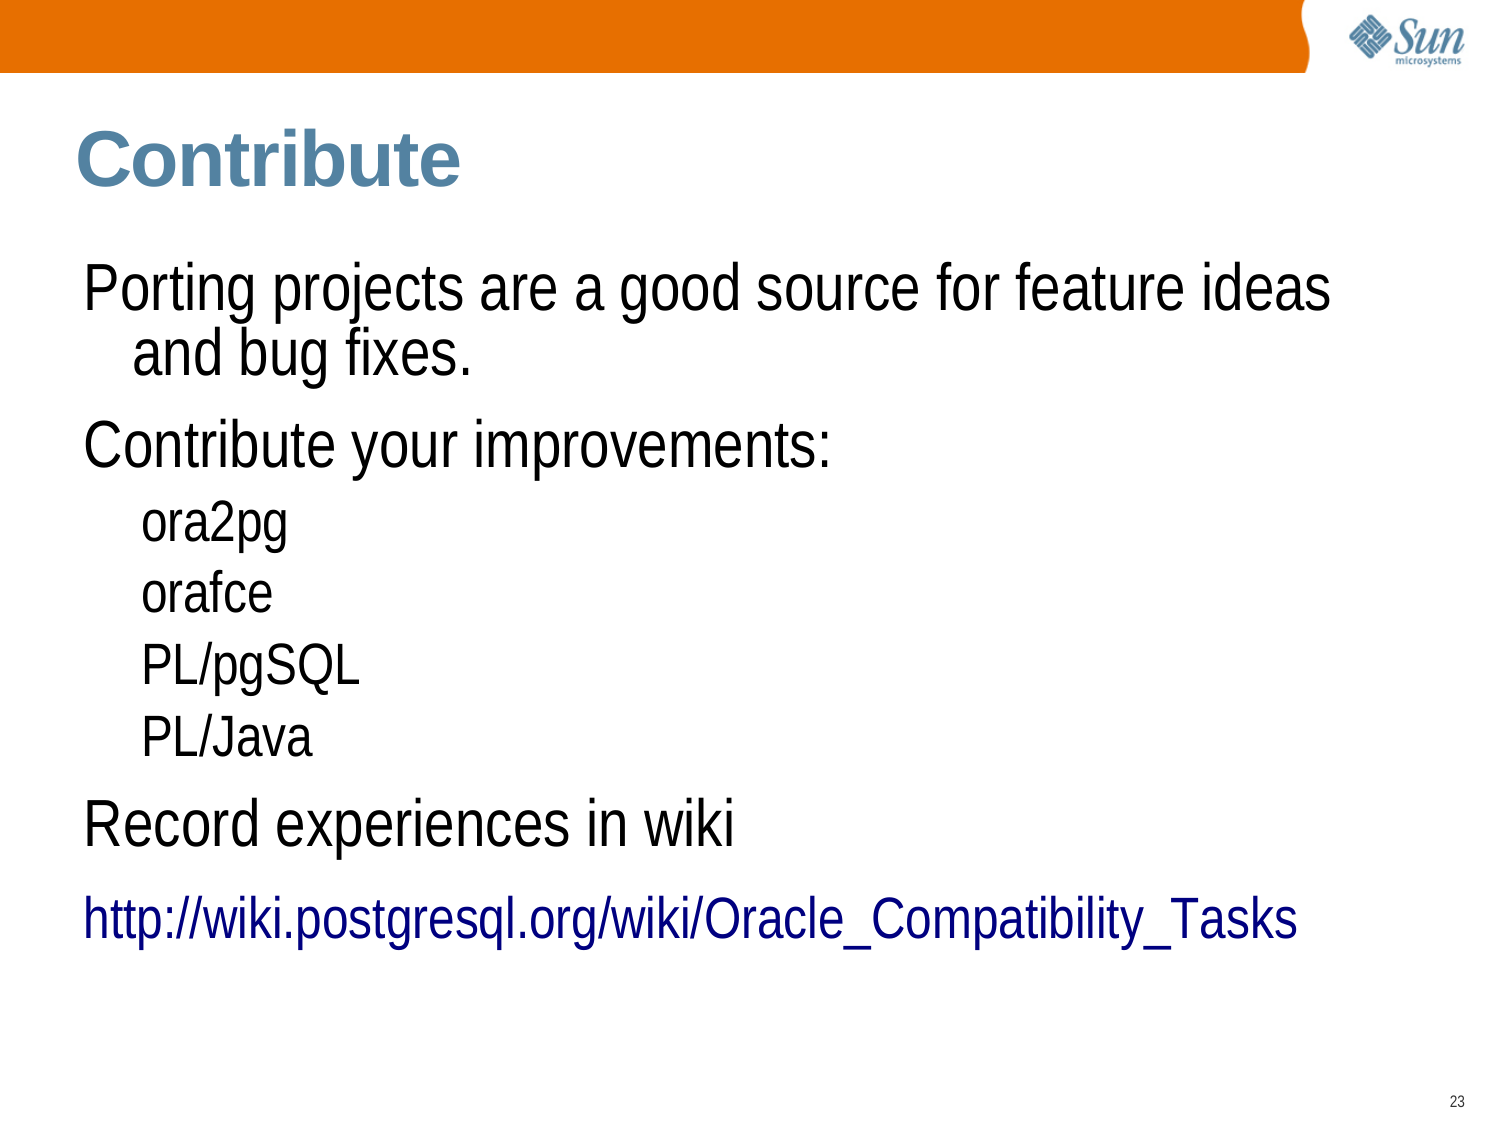

# Contribute
Porting projects are a good source for feature ideas and bug fixes.
Contribute your improvements:
ora2pg
orafce
PL/pgSQL
PL/Java
Record experiences in wiki
http://wiki.postgresql.org/wiki/Oracle_Compatibility_Tasks